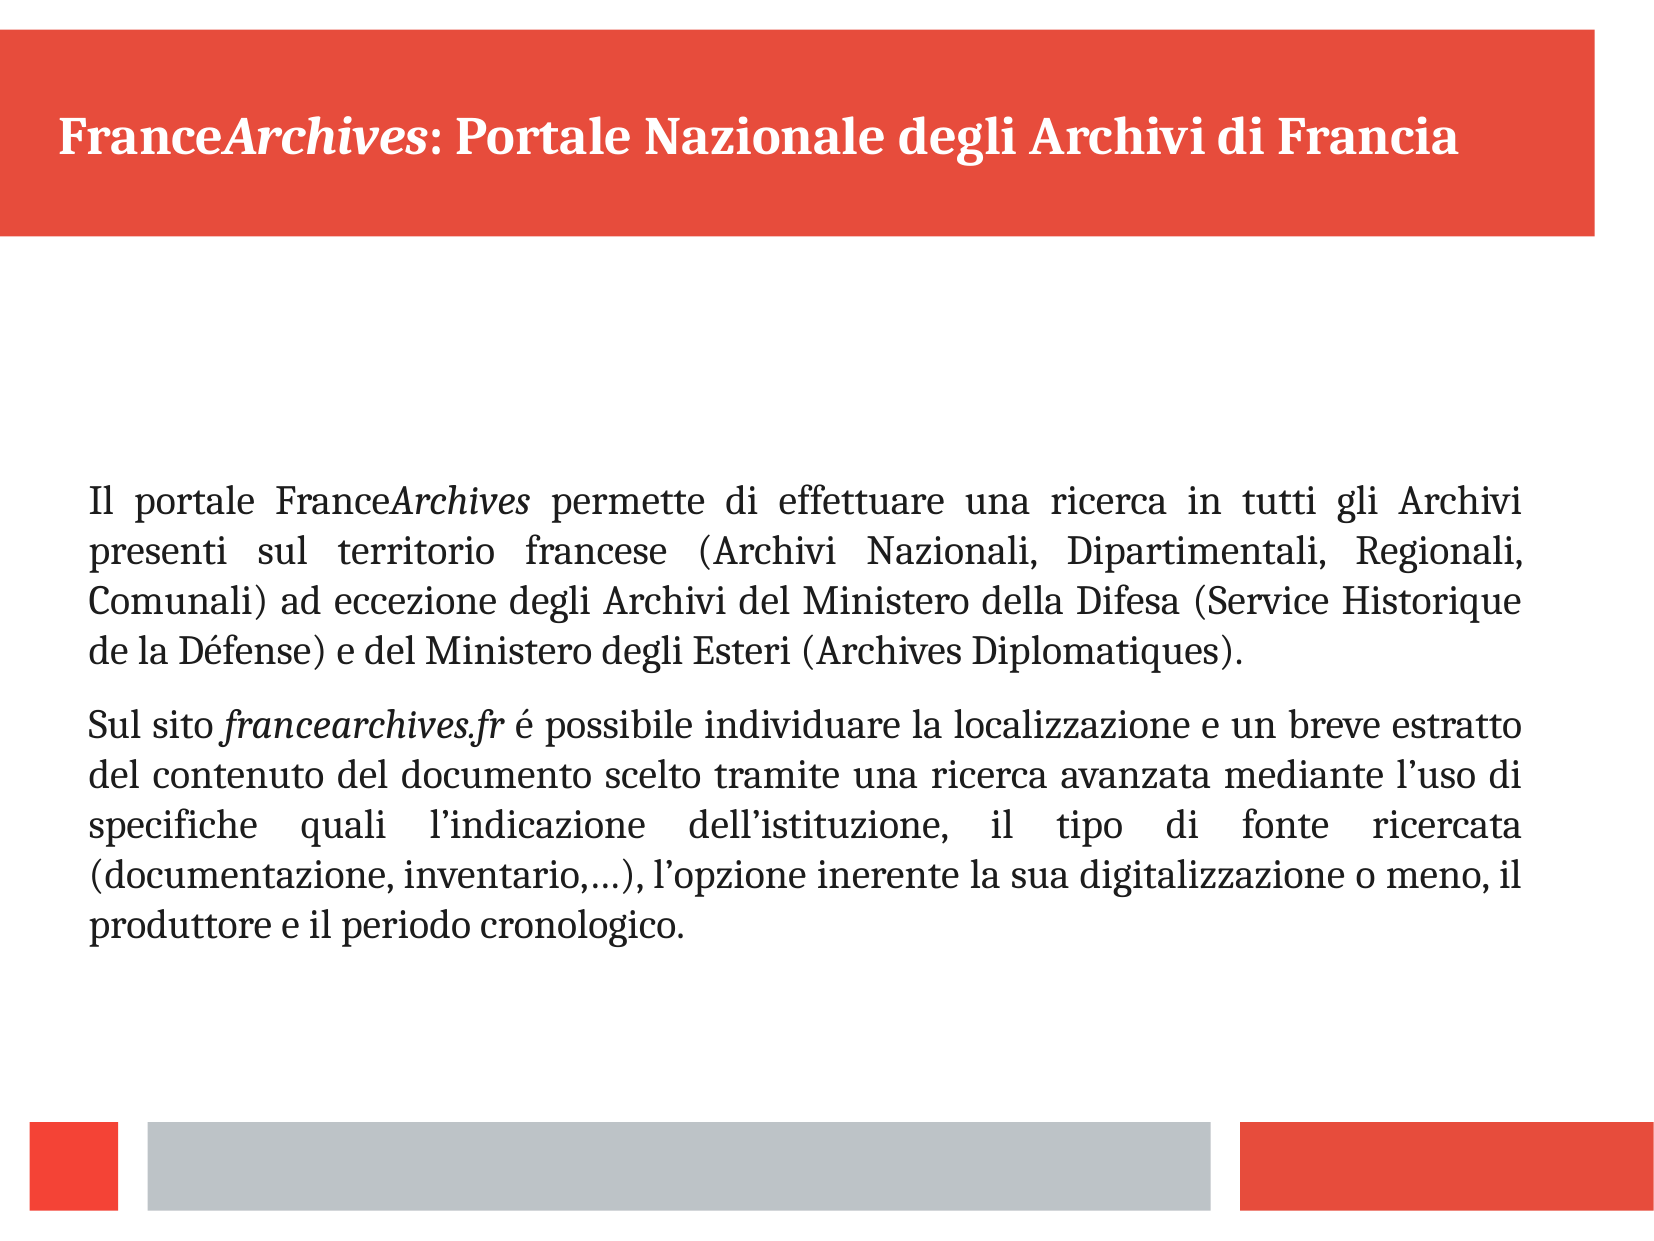

# FranceArchives: Portale Nazionale degli Archivi di Francia
Il portale FranceArchives permette di effettuare una ricerca in tutti gli Archivi presenti sul territorio francese (Archivi Nazionali, Dipartimentali, Regionali, Comunali) ad eccezione degli Archivi del Ministero della Difesa (Service Historique de la Défense) e del Ministero degli Esteri (Archives Diplomatiques).
Sul sito francearchives.fr é possibile individuare la localizzazione e un breve estratto del contenuto del documento scelto tramite una ricerca avanzata mediante l’uso di specifiche quali l’indicazione dell’istituzione, il tipo di fonte ricercata (documentazione, inventario,…), l’opzione inerente la sua digitalizzazione o meno, il produttore e il periodo cronologico.